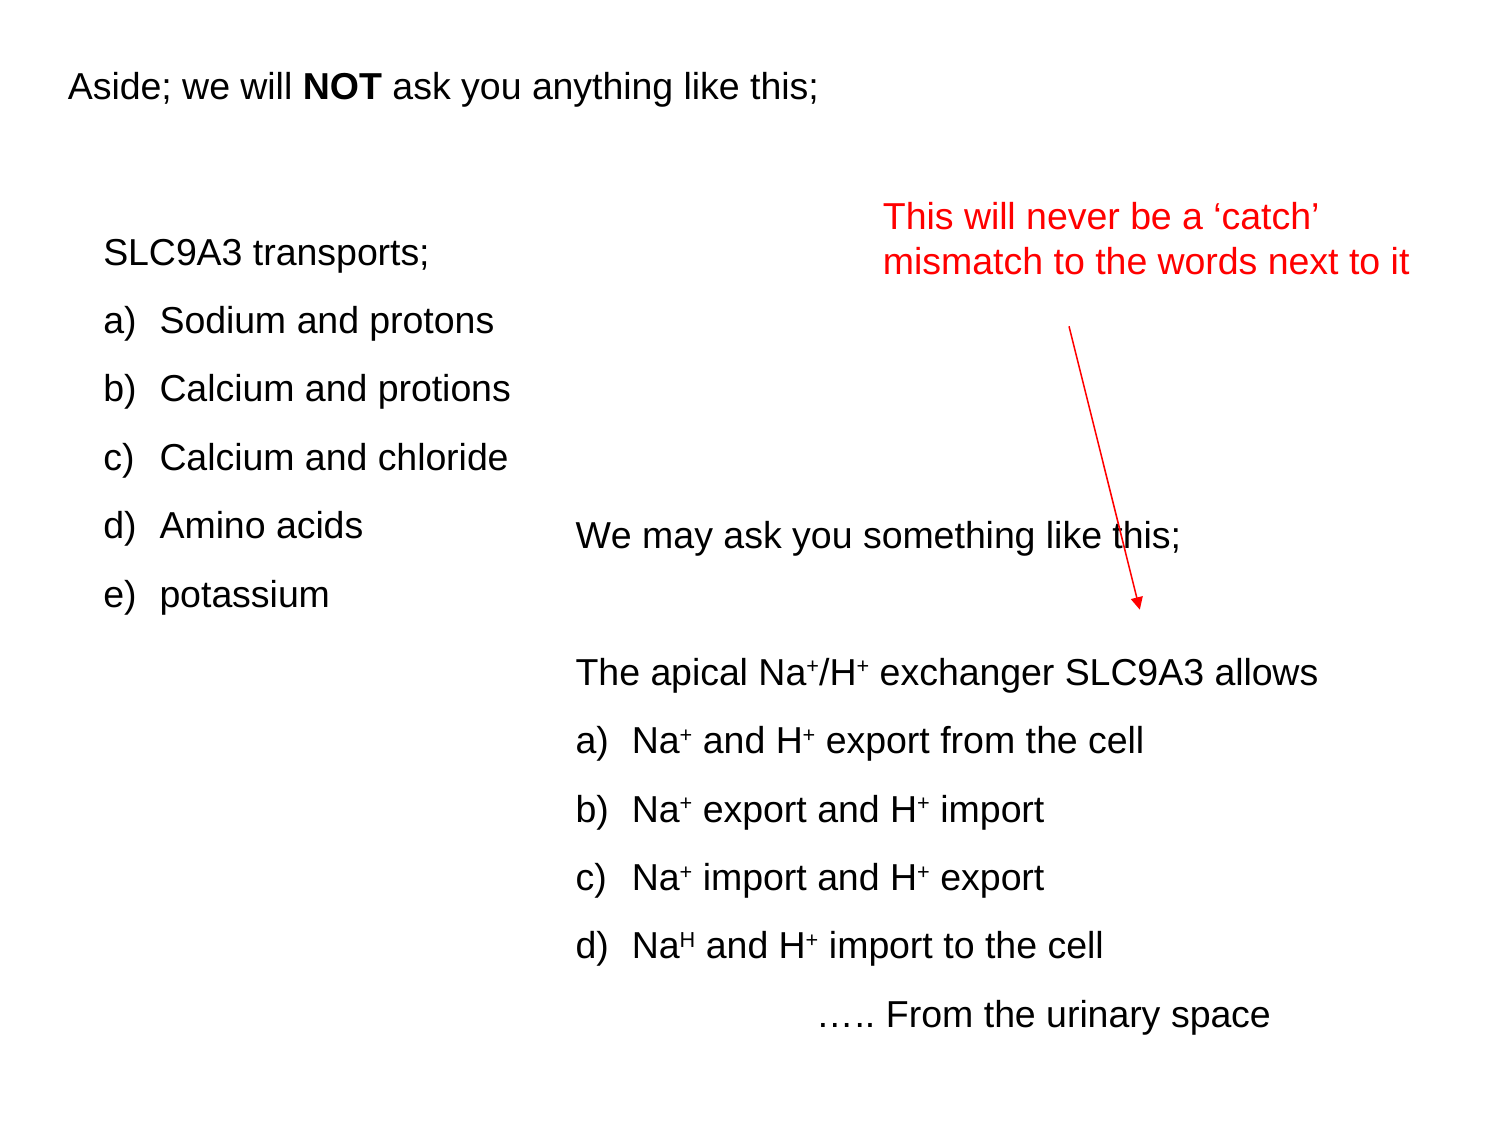

Aside; we will NOT ask you anything like this;
This will never be a ‘catch’ mismatch to the words next to it
SLC9A3 transports;
Sodium and protons
Calcium and protions
Calcium and chloride
Amino acids
potassium
We may ask you something like this;
The apical Na+/H+ exchanger SLC9A3 allows
Na+ and H+ export from the cell
Na+ export and H+ import
Na+ import and H+ export
NaH and H+ import to the cell
 ….. From the urinary space